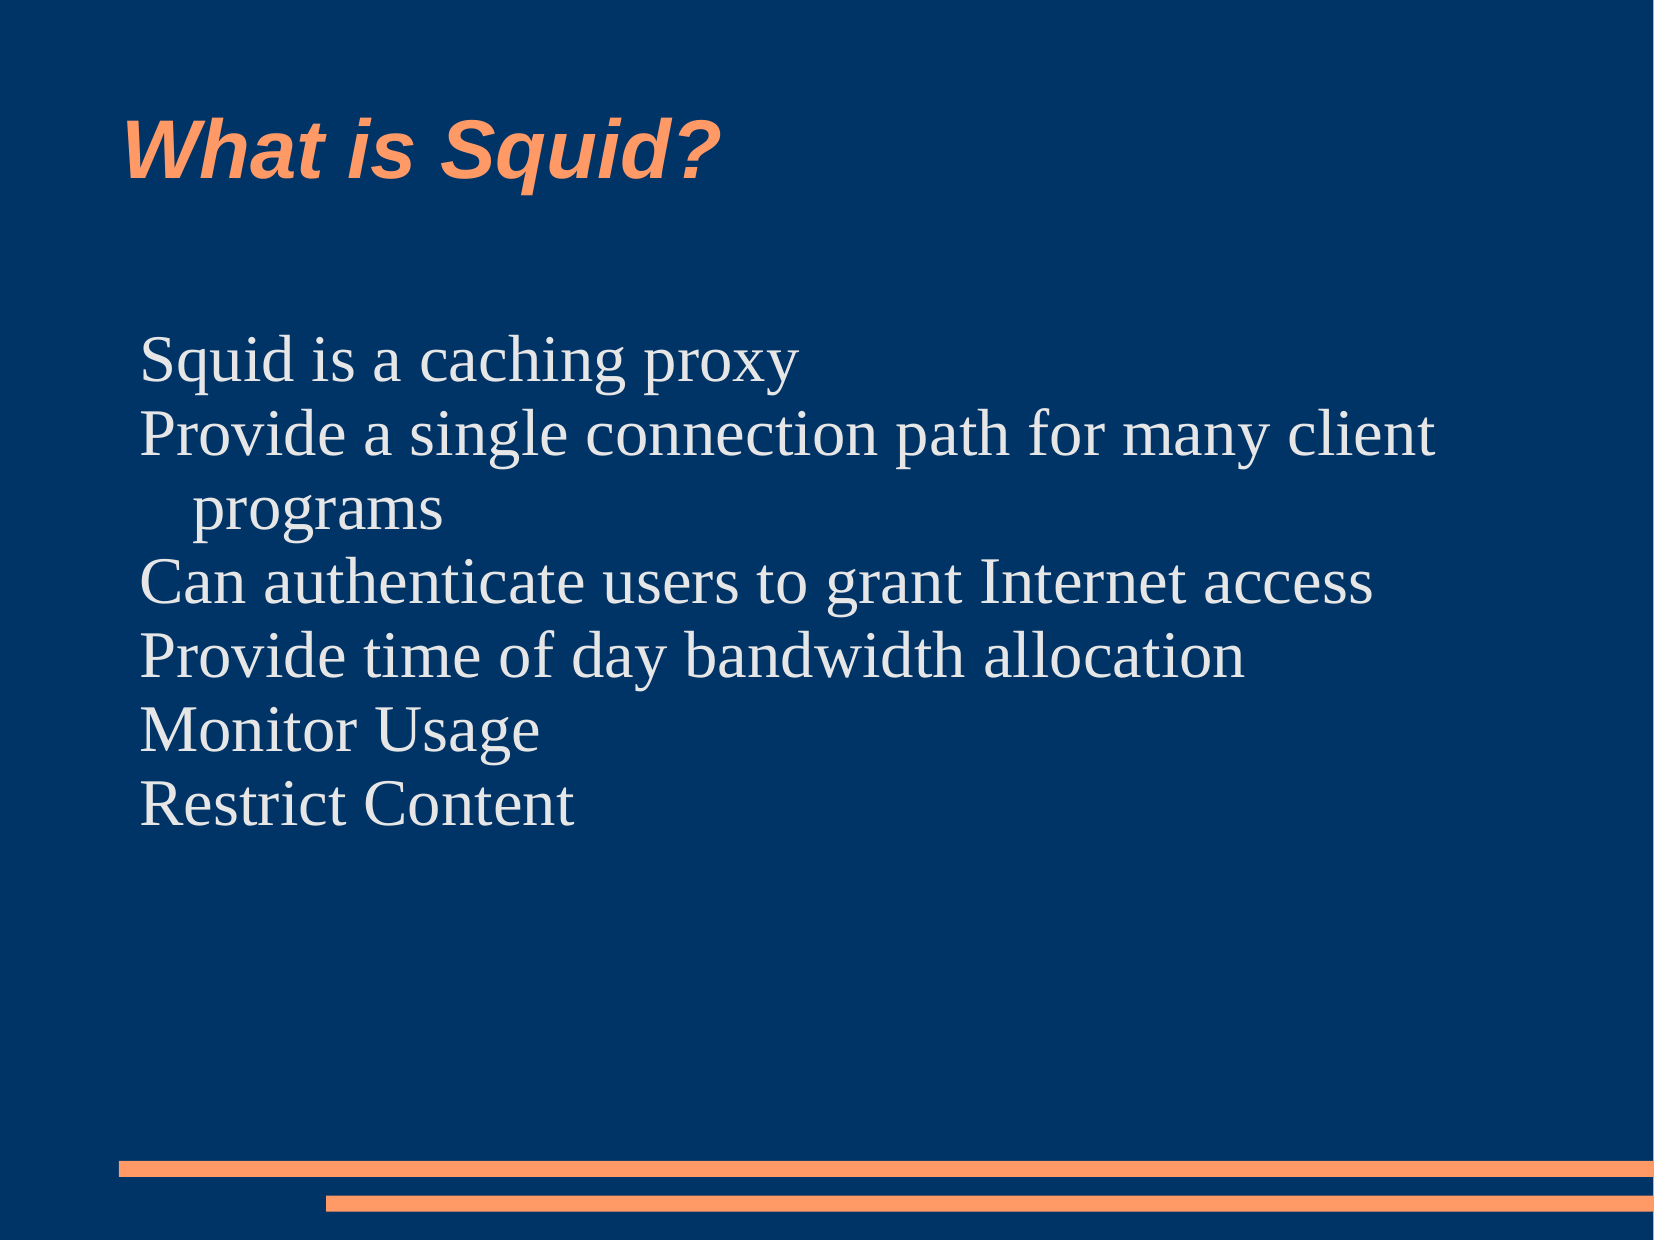

# What is Squid?
Squid is a caching proxy
Provide a single connection path for many client programs
Can authenticate users to grant Internet access
Provide time of day bandwidth allocation
Monitor Usage
Restrict Content